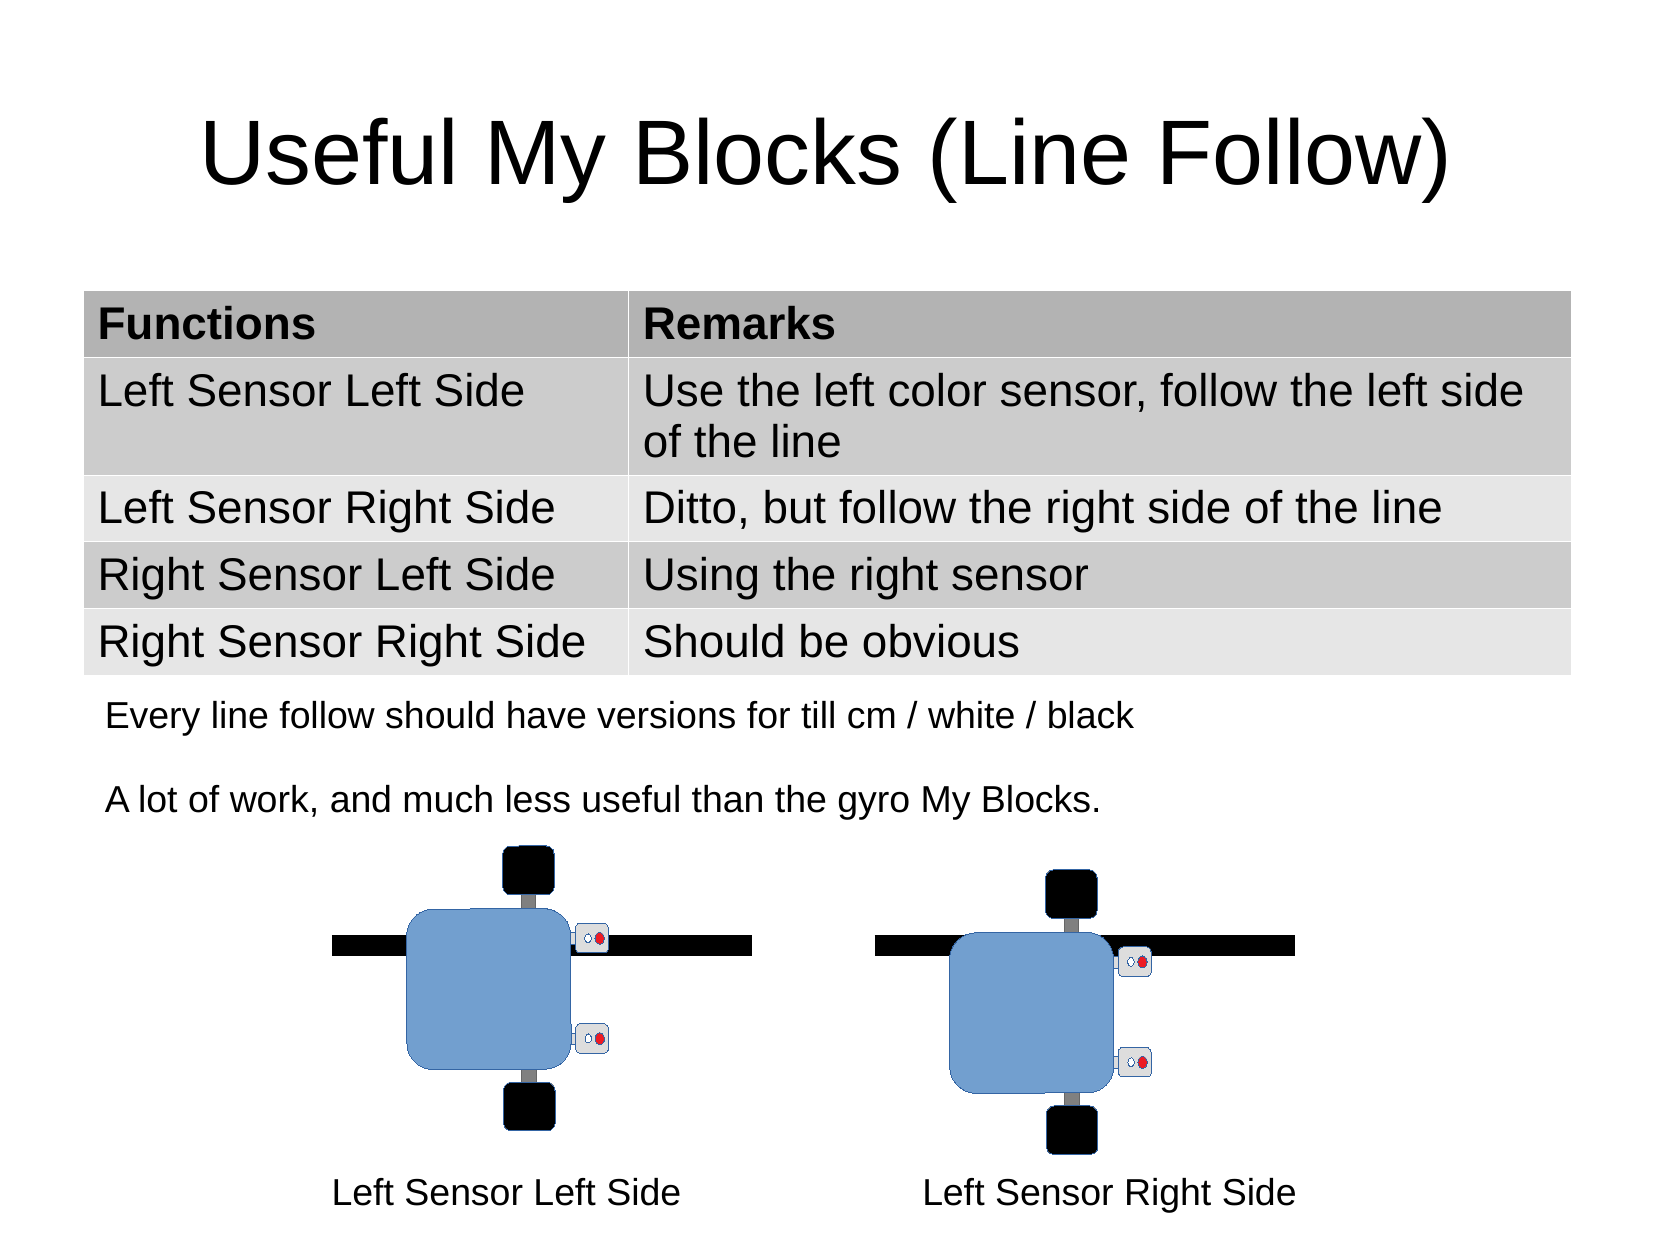

# Useful My Blocks (Line Follow)
| Functions | Remarks |
| --- | --- |
| Left Sensor Left Side | Use the left color sensor, follow the left side of the line |
| Left Sensor Right Side | Ditto, but follow the right side of the line |
| Right Sensor Left Side | Using the right sensor |
| Right Sensor Right Side | Should be obvious |
Every line follow should have versions for till cm / white / black
A lot of work, and much less useful than the gyro My Blocks.
Left Sensor Left Side
Left Sensor Right Side